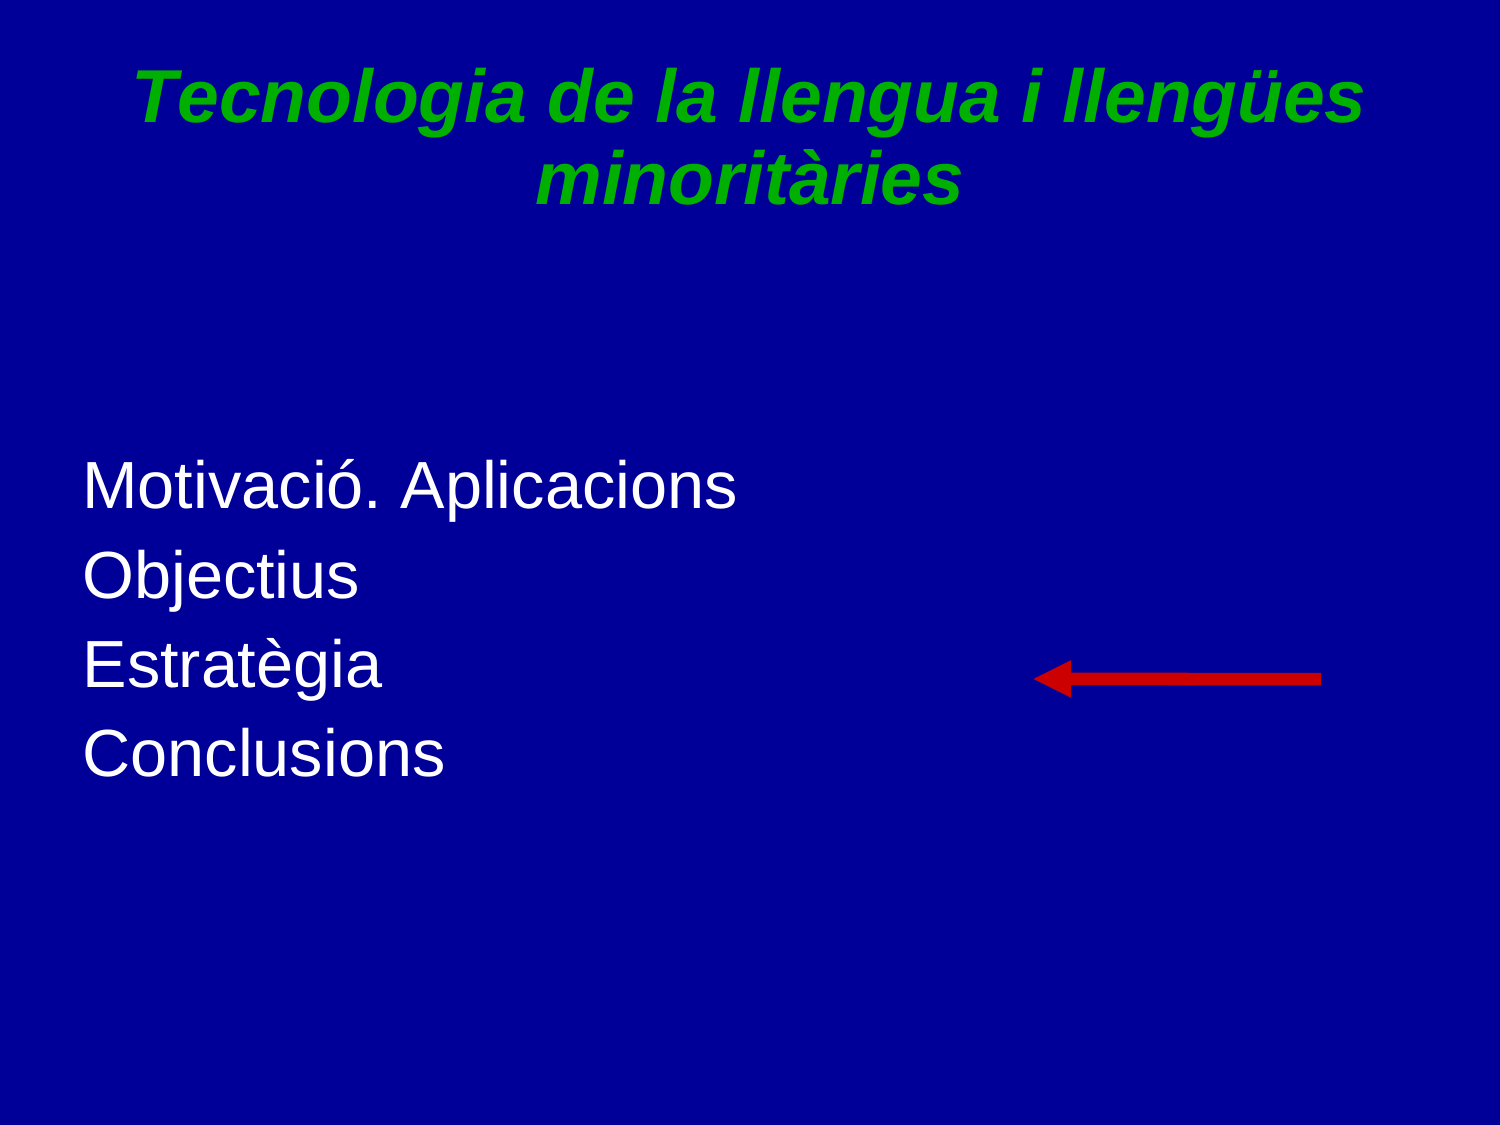

# Tecnologia de la llengua i llengües minoritàries
Motivació. Aplicacions
Objectius
Estratègia
Conclusions